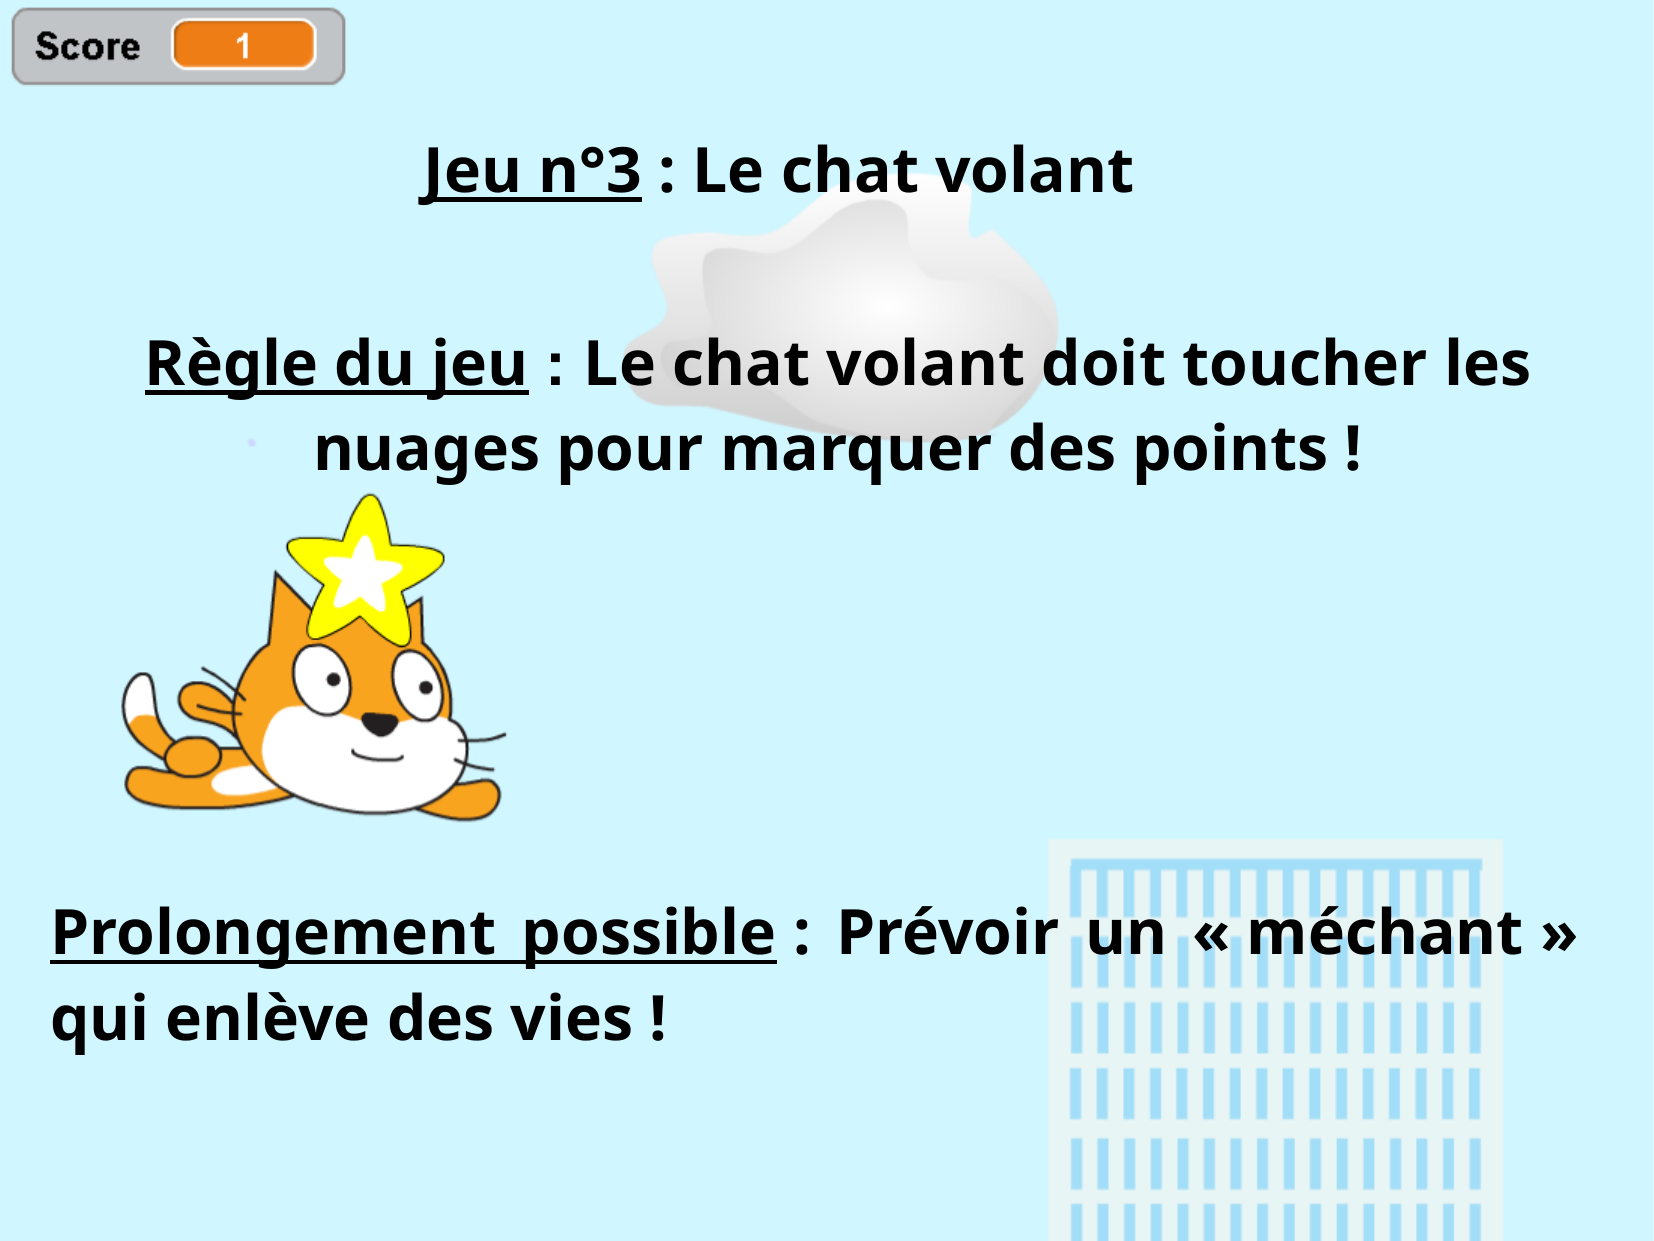

Jeu n°3 : Le chat volant
# Règle du jeu : Le chat volant doit toucher les nuages pour marquer des points !
Prolongement possible : Prévoir un « méchant » qui enlève des vies !